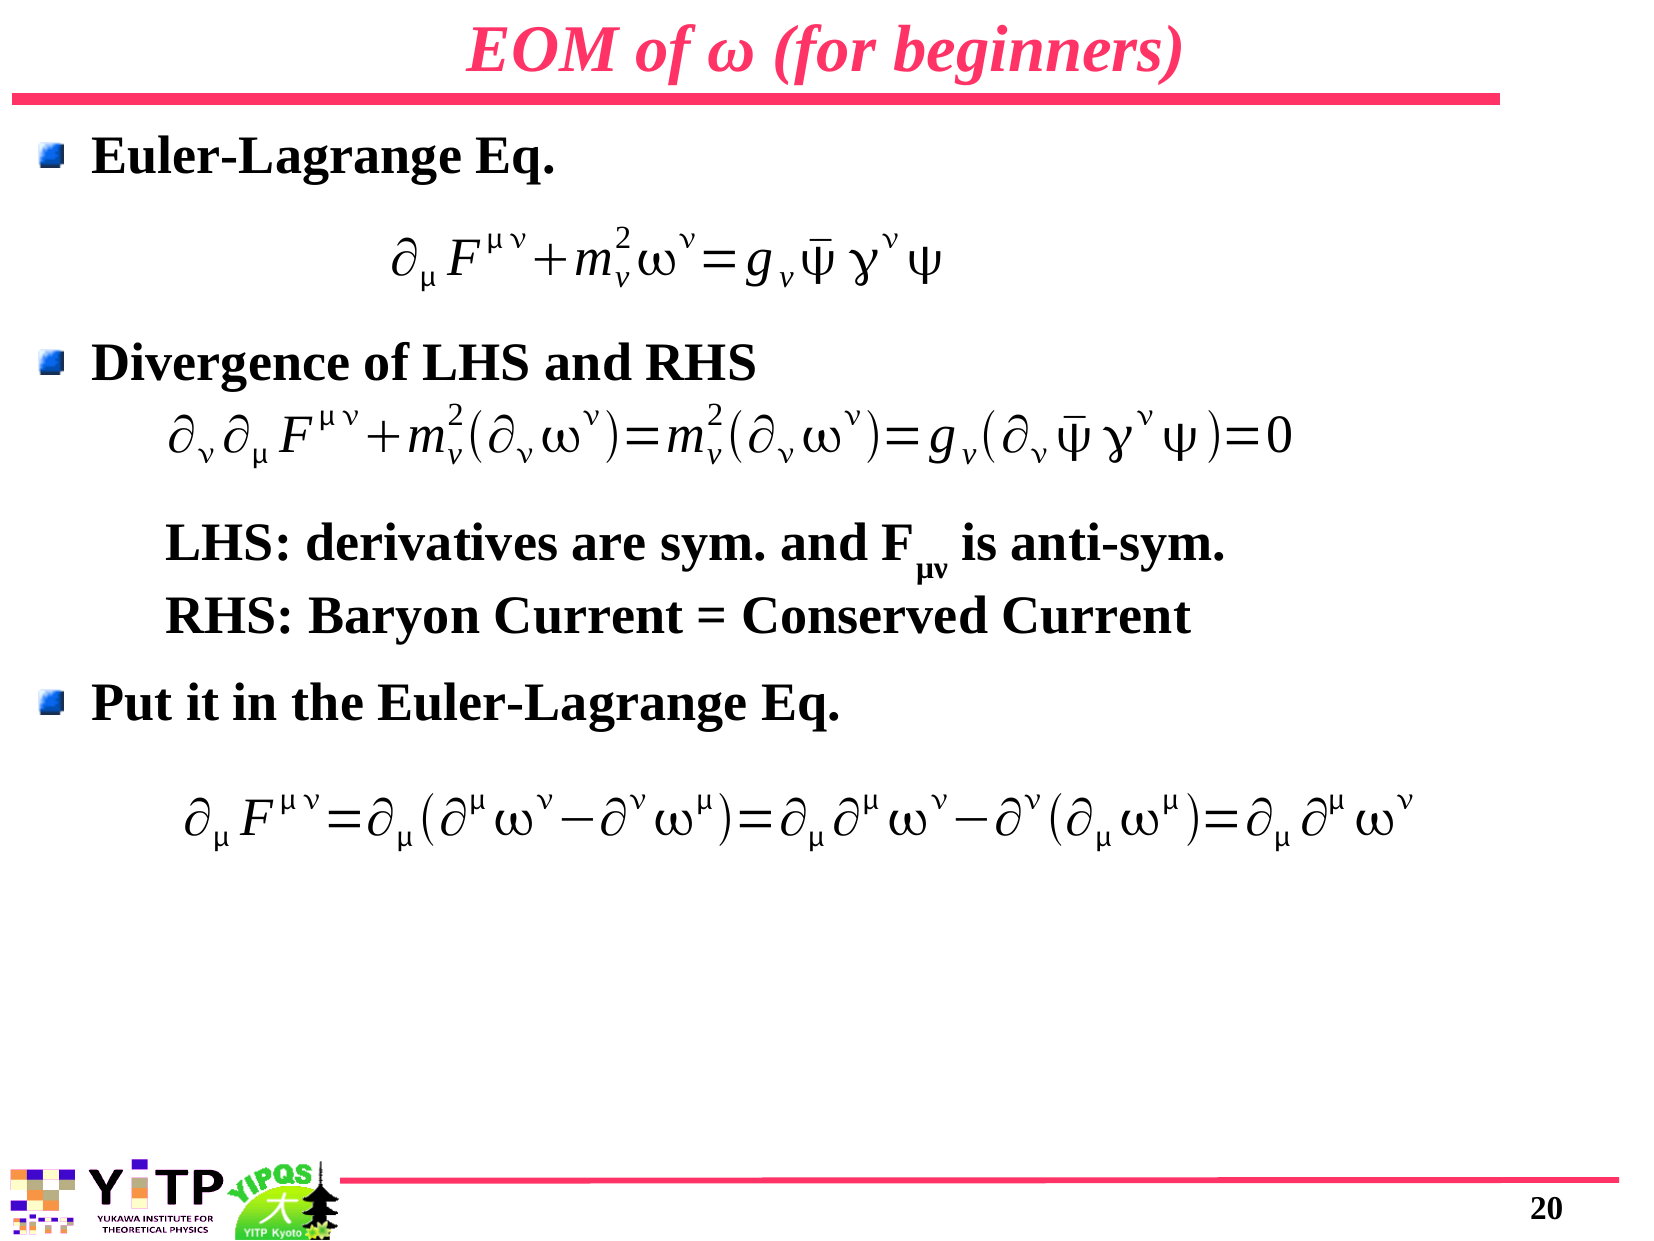

# EOM of ω (for beginners)
Euler-Lagrange Eq.
Divergence of LHS and RHS
	LHS: derivatives are sym. and Fμν is anti-sym.
	RHS: Baryon Current = Conserved Current
Put it in the Euler-Lagrange Eq.